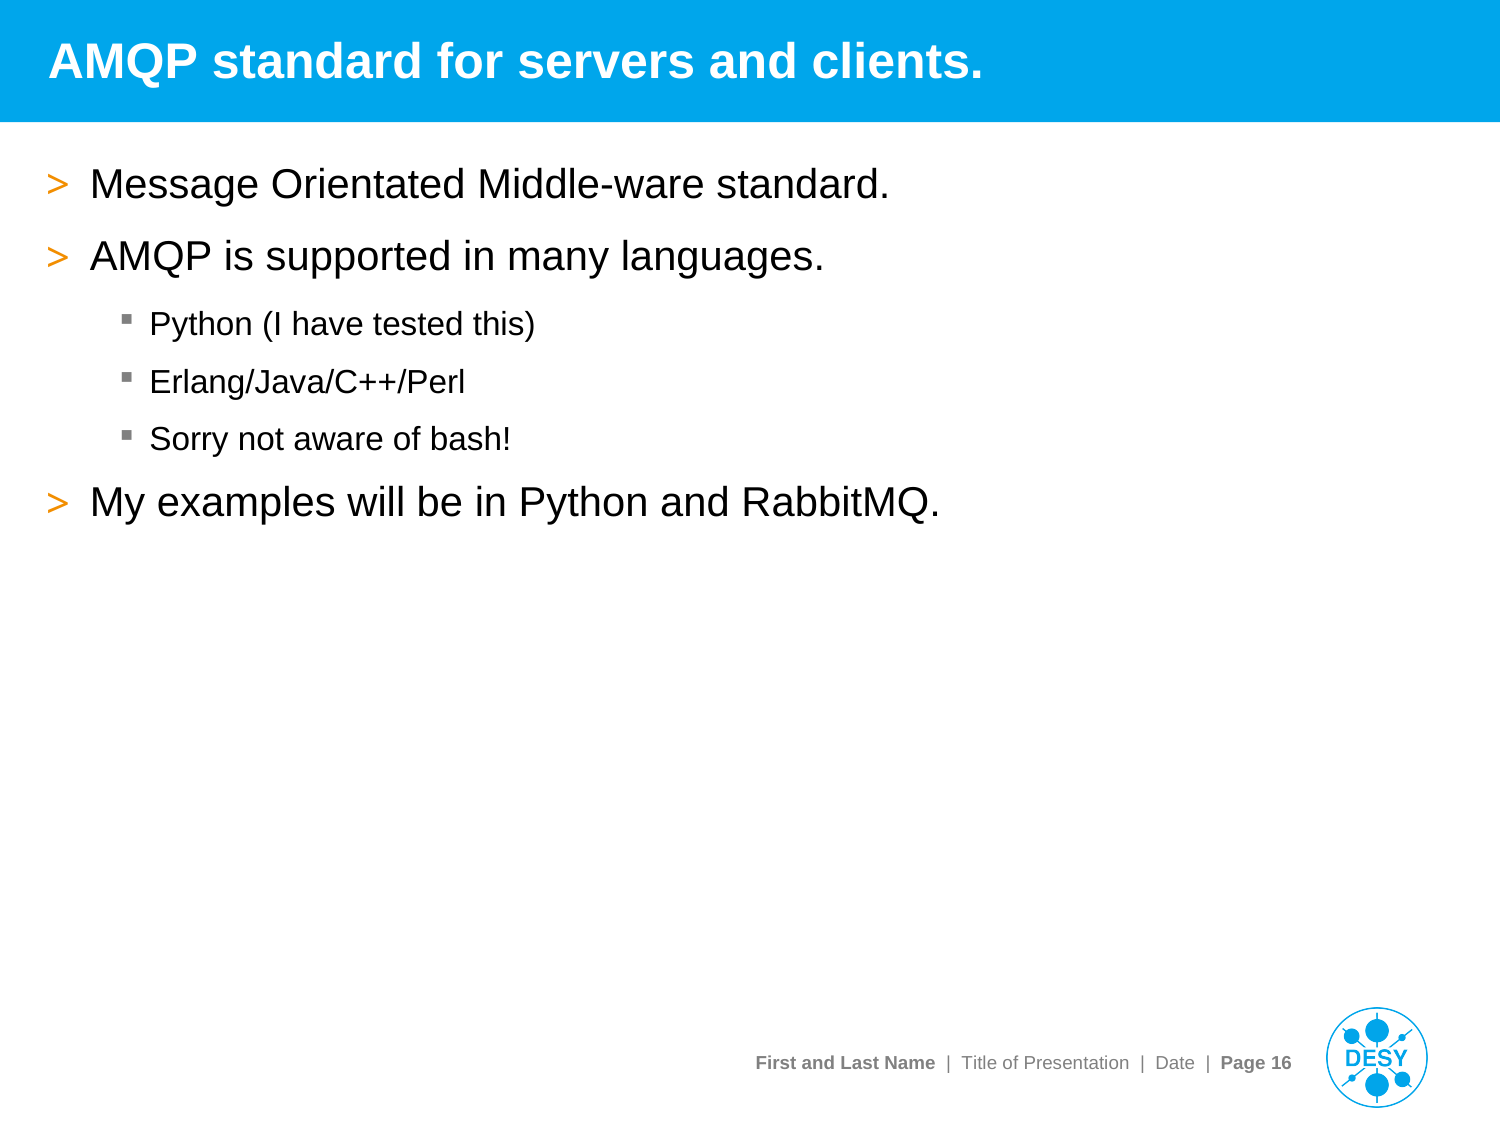

# AMQP standard for servers and clients.
Message Orientated Middle-ware standard.
AMQP is supported in many languages.
Python (I have tested this)
Erlang/Java/C++/Perl
Sorry not aware of bash!
My examples will be in Python and RabbitMQ.